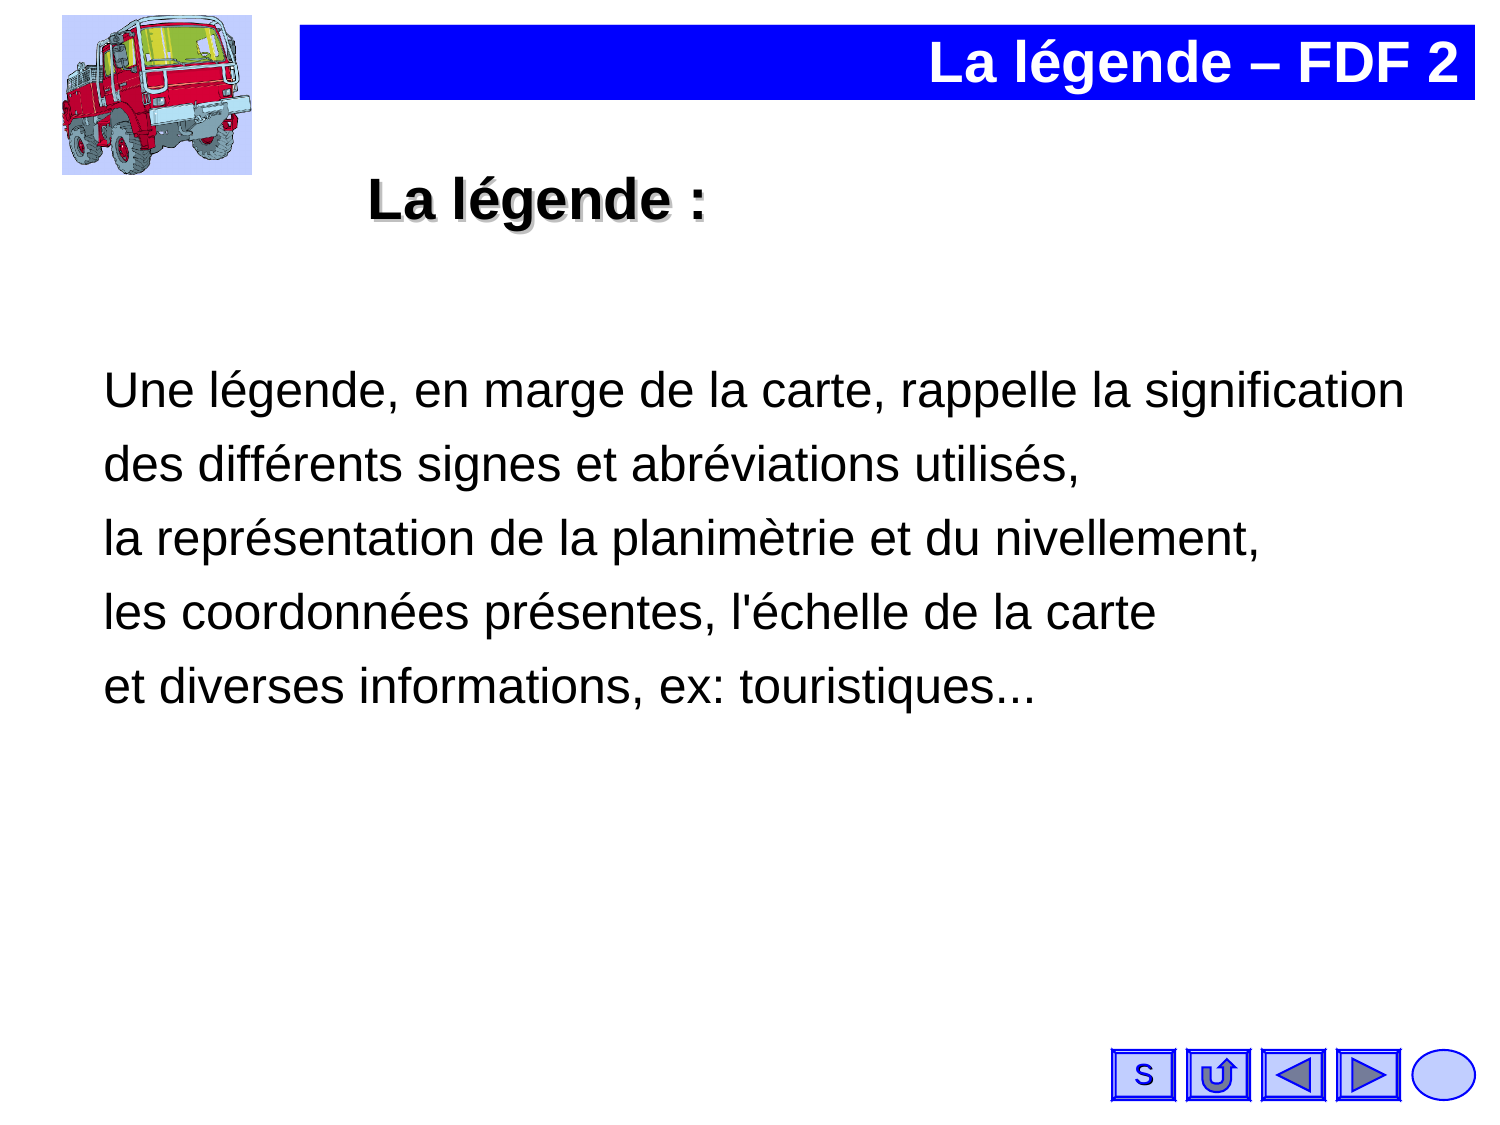

La légende – FDF 2
La légende :
Une légende, en marge de la carte, rappelle la signification
des différents signes et abréviations utilisés,
la représentation de la planimètrie et du nivellement,
les coordonnées présentes, l'échelle de la carte
et diverses informations, ex: touristiques...